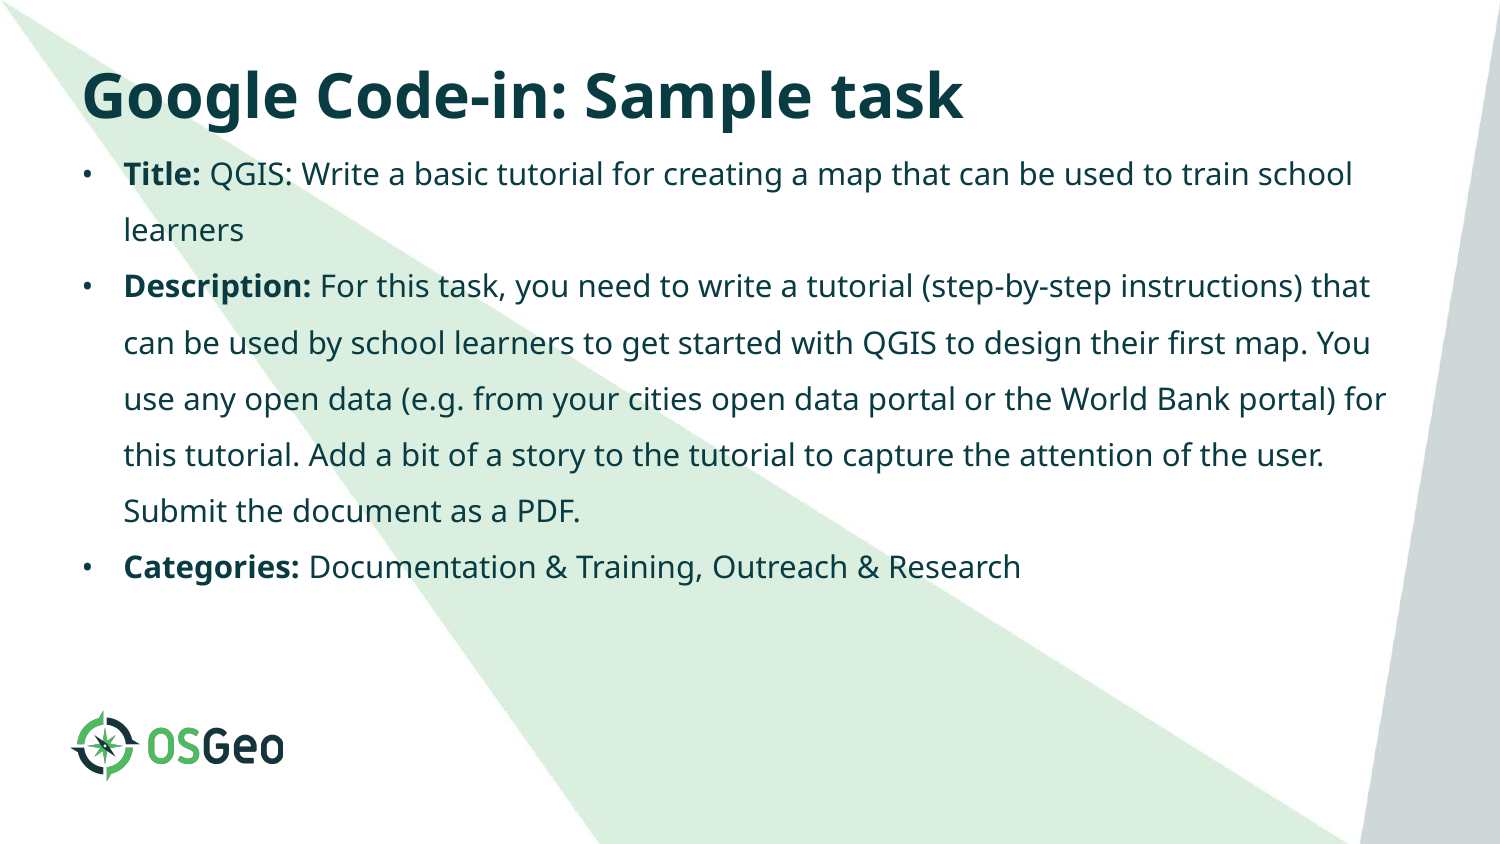

# Google Code-in: Sample task
Title: QGIS: Write a basic tutorial for creating a map that can be used to train school learners
Description: For this task, you need to write a tutorial (step-by-step instructions) that can be used by school learners to get started with QGIS to design their first map. You use any open data (e.g. from your cities open data portal or the World Bank portal) for this tutorial. Add a bit of a story to the tutorial to capture the attention of the user. Submit the document as a PDF.
Categories: Documentation & Training, Outreach & Research